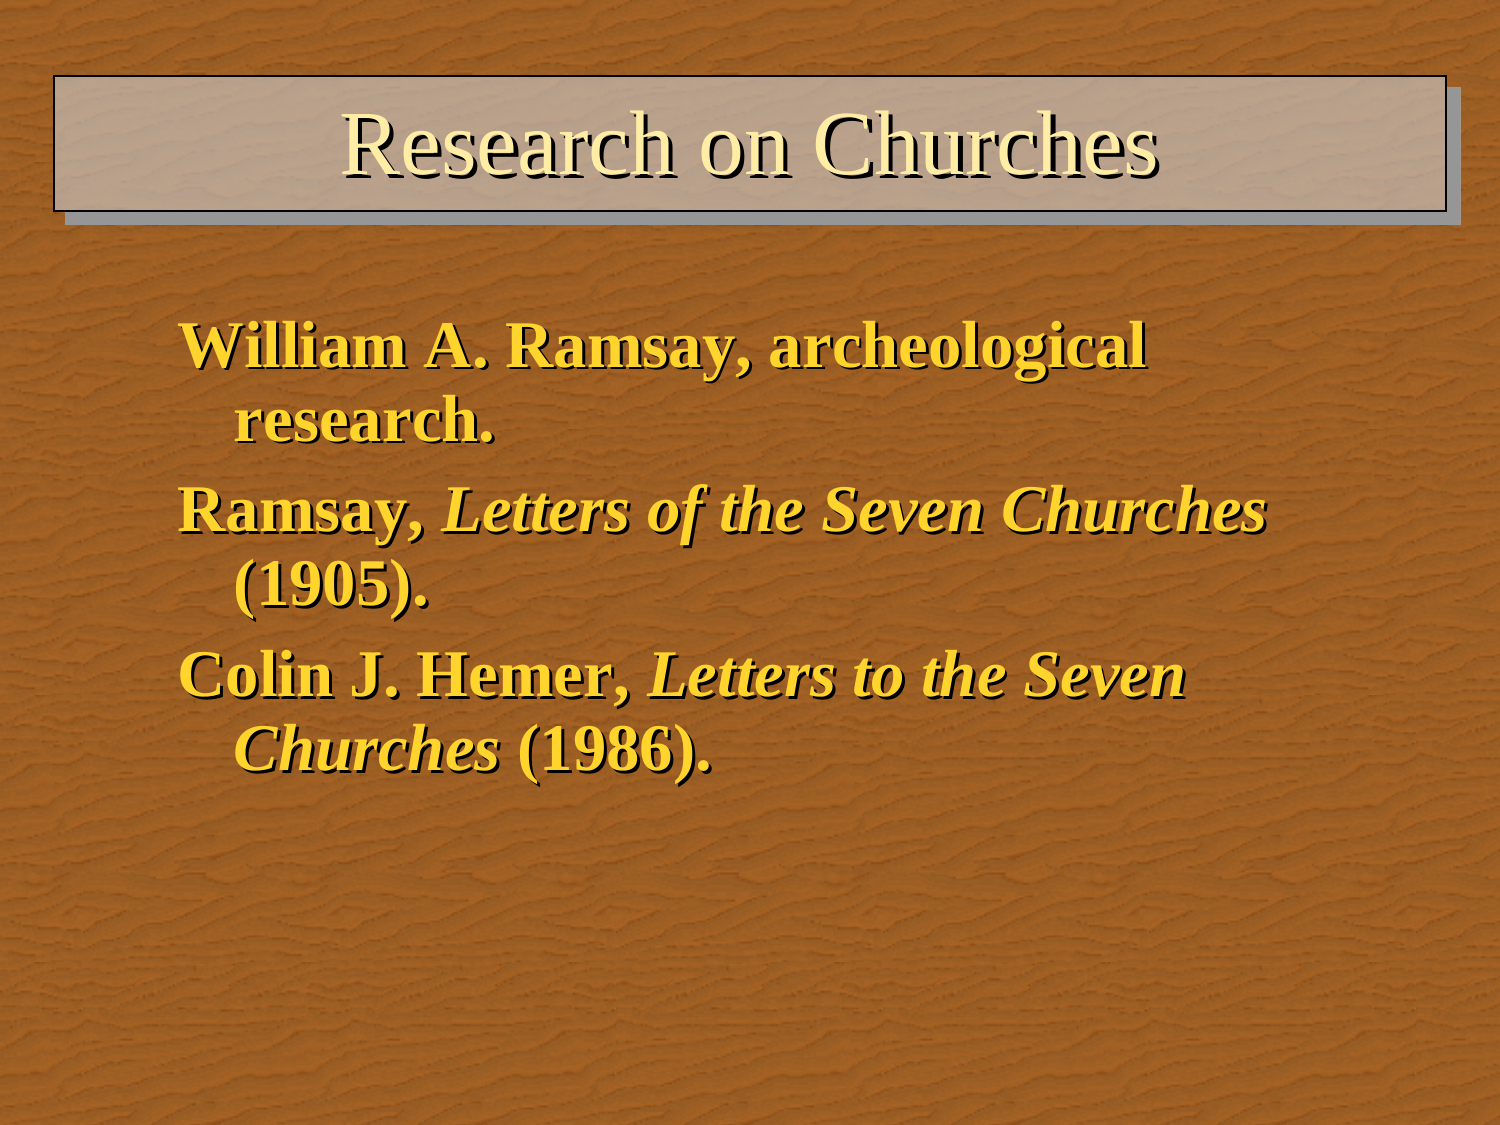

# Research on Churches
William A. Ramsay, archeological research.
Ramsay, Letters of the Seven Churches (1905).
Colin J. Hemer, Letters to the Seven Churches (1986).